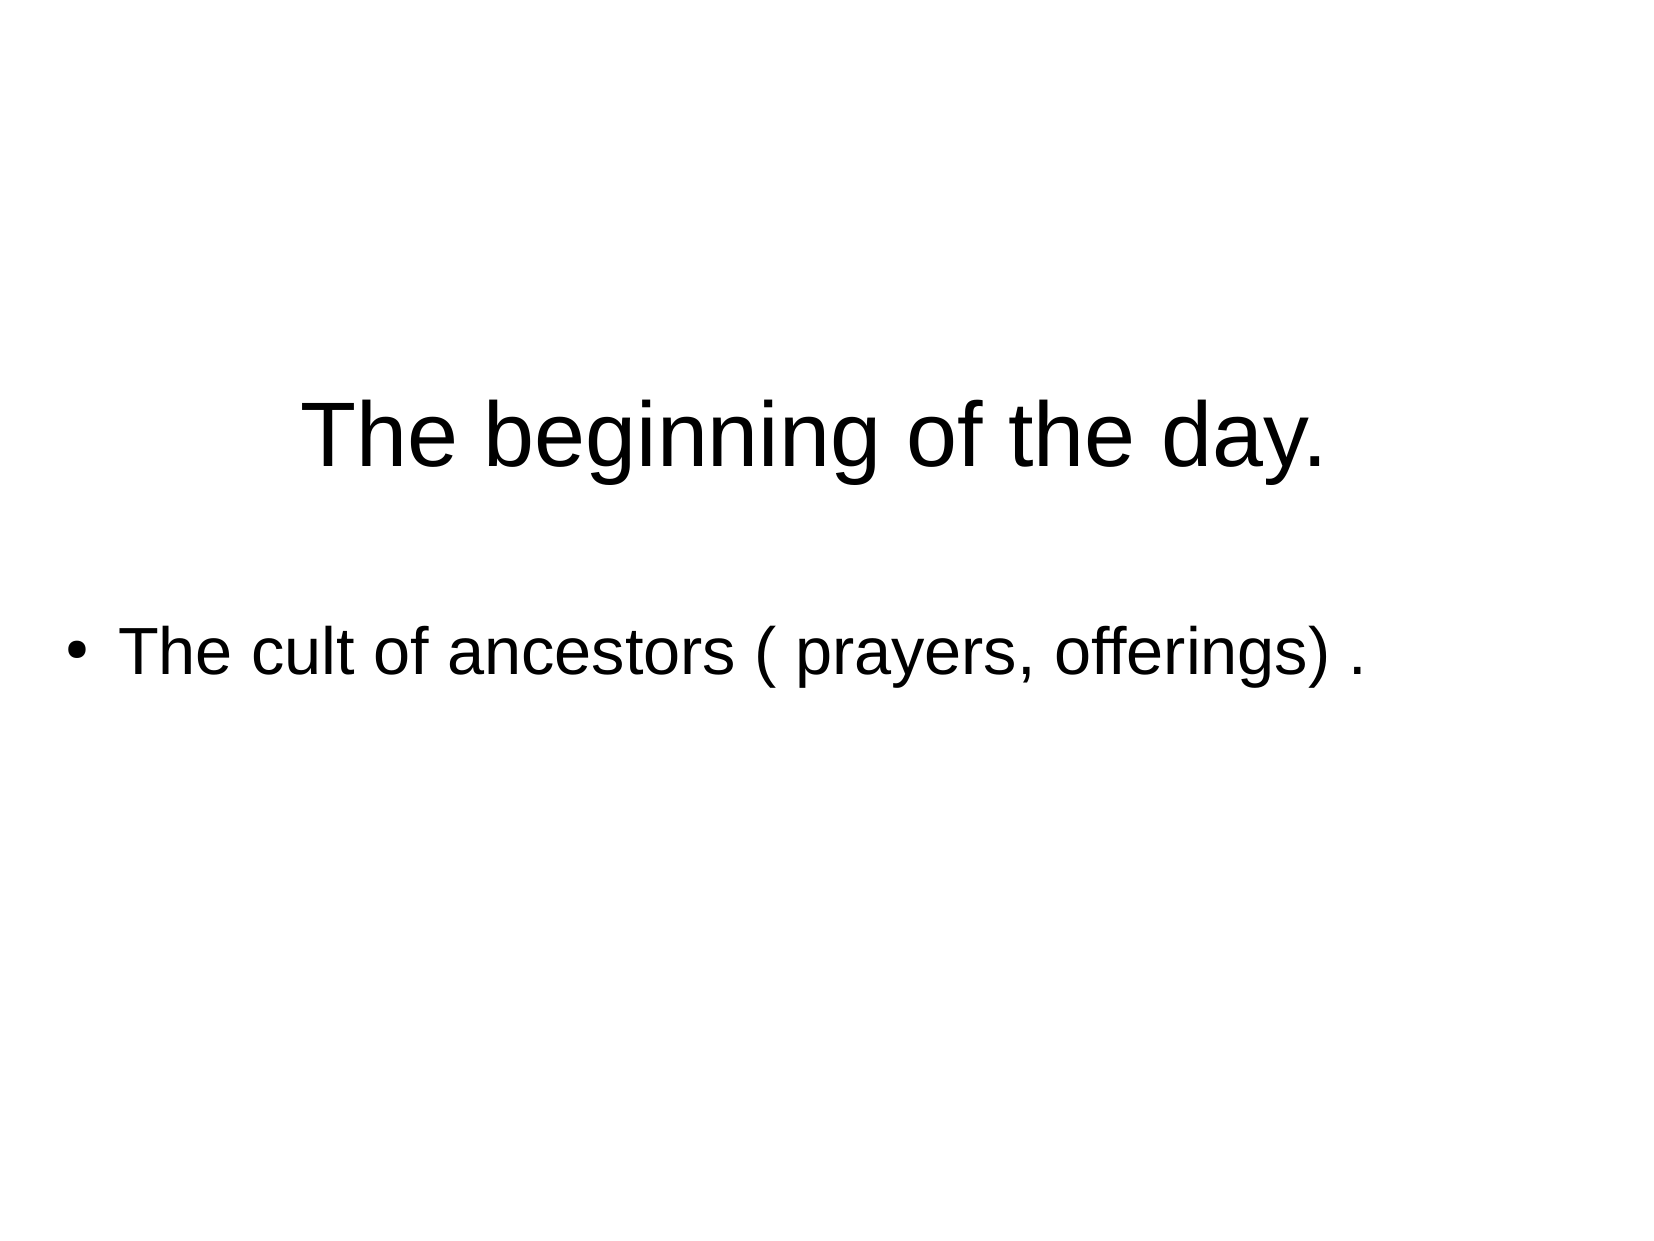

# The beginning of the day.
The cult of ancestors ( prayers, offerings) .